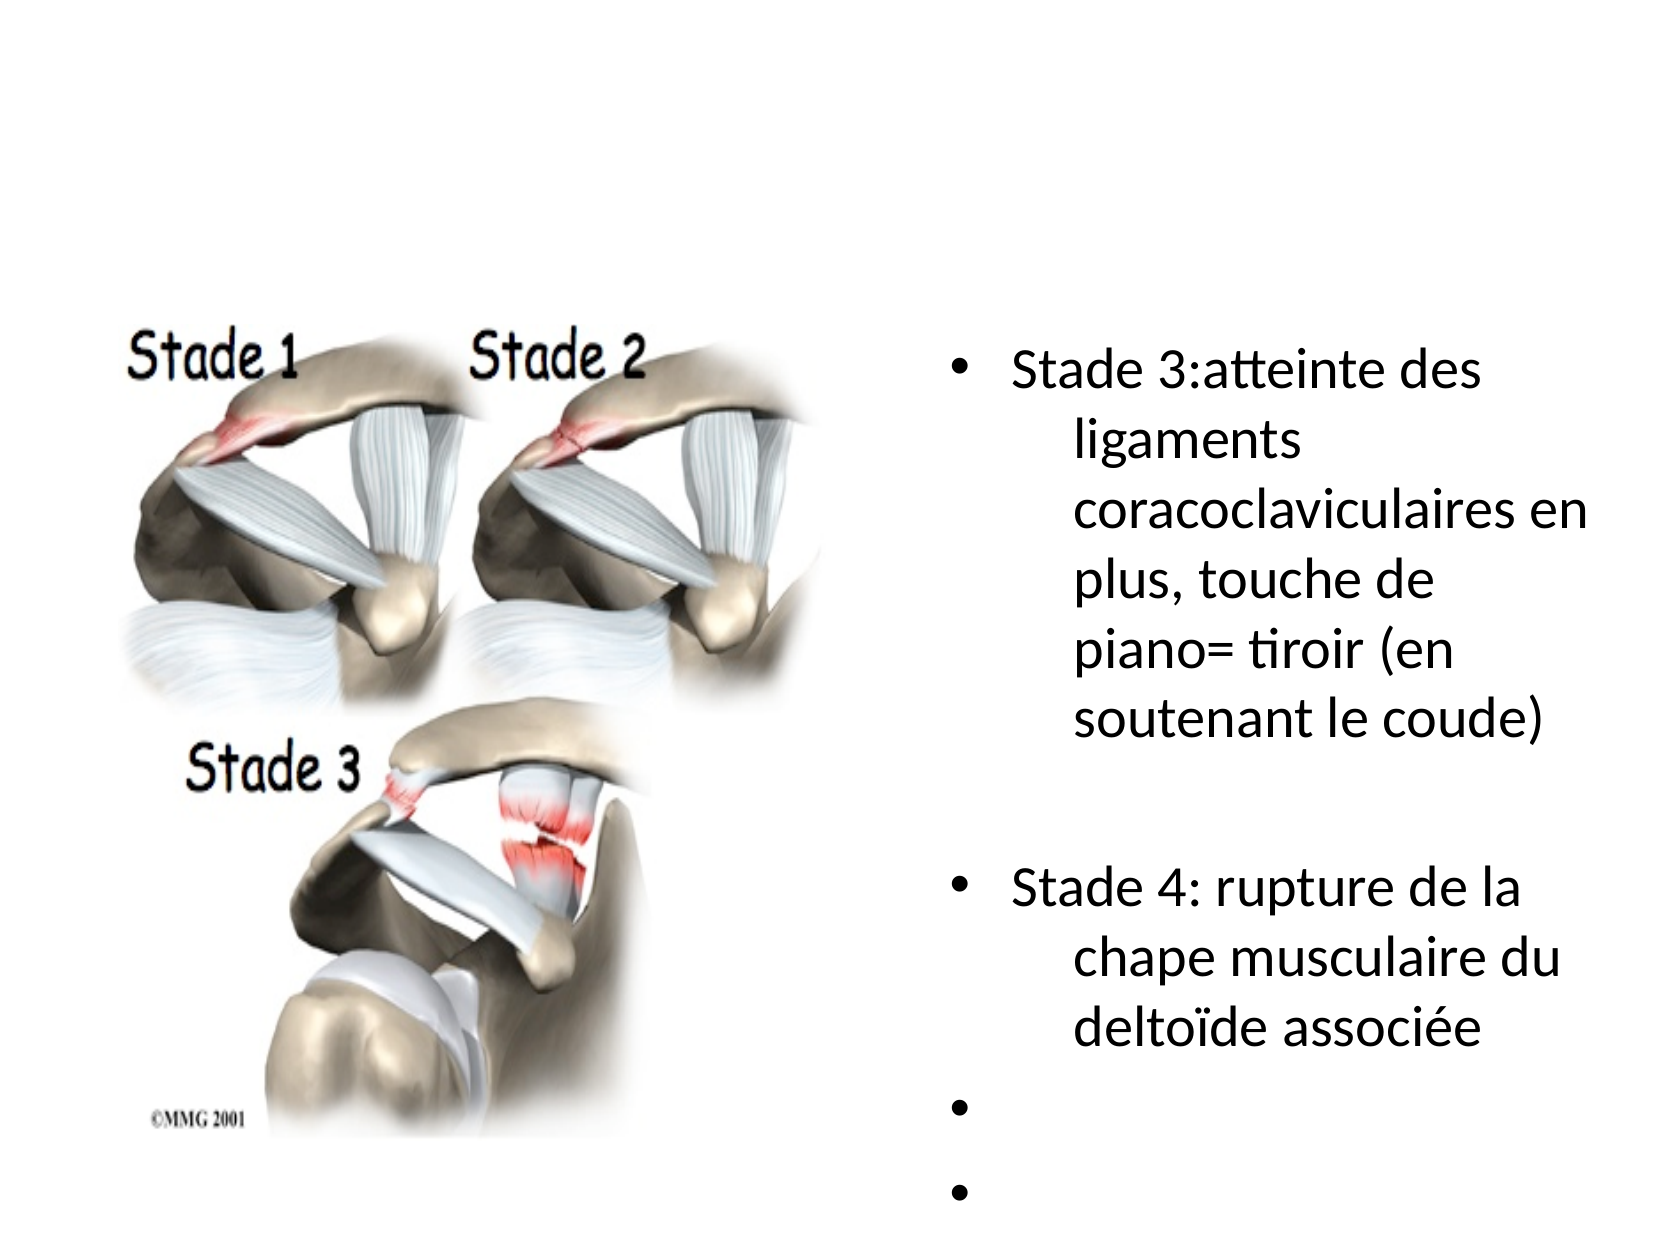

# Stade 3:atteinte des ligaments coracoclaviculaires en plus, touche de piano= tiroir (en soutenant le coude)
Stade 4: rupture de la chape musculaire du deltoïde associée